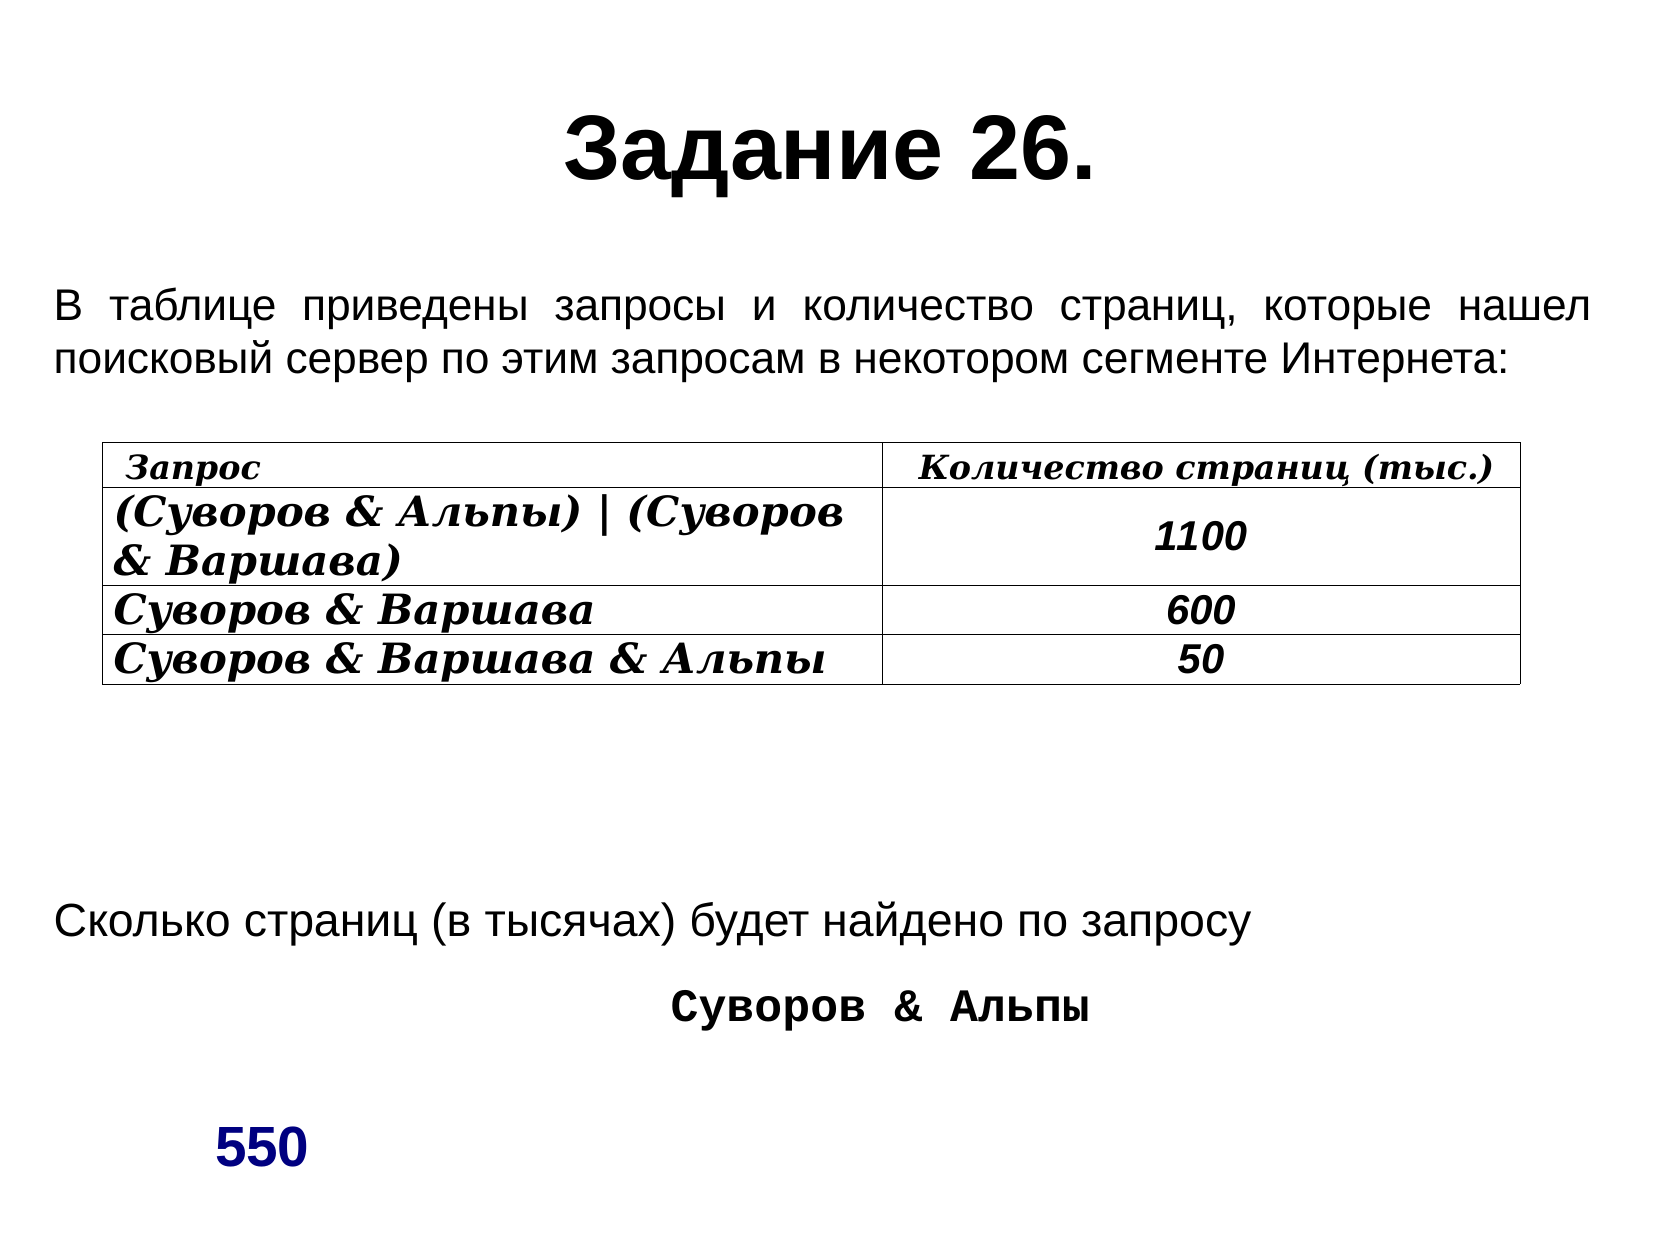

# Задание 26.
В таблице приведены запросы и количество страниц, которые нашел поисковый сервер по этим запросам в некотором сегменте Интернета:
Сколько страниц (в тысячах) будет найдено по запросу
Суворов & Альпы
 	 550
| Запрос | Количество страниц (тыс.) |
| --- | --- |
| (Суворов & Альпы) | (Суворов & Варшава) | 1100 |
| Суворов & Варшава | 600 |
| Суворов & Варшава & Альпы | 50 |